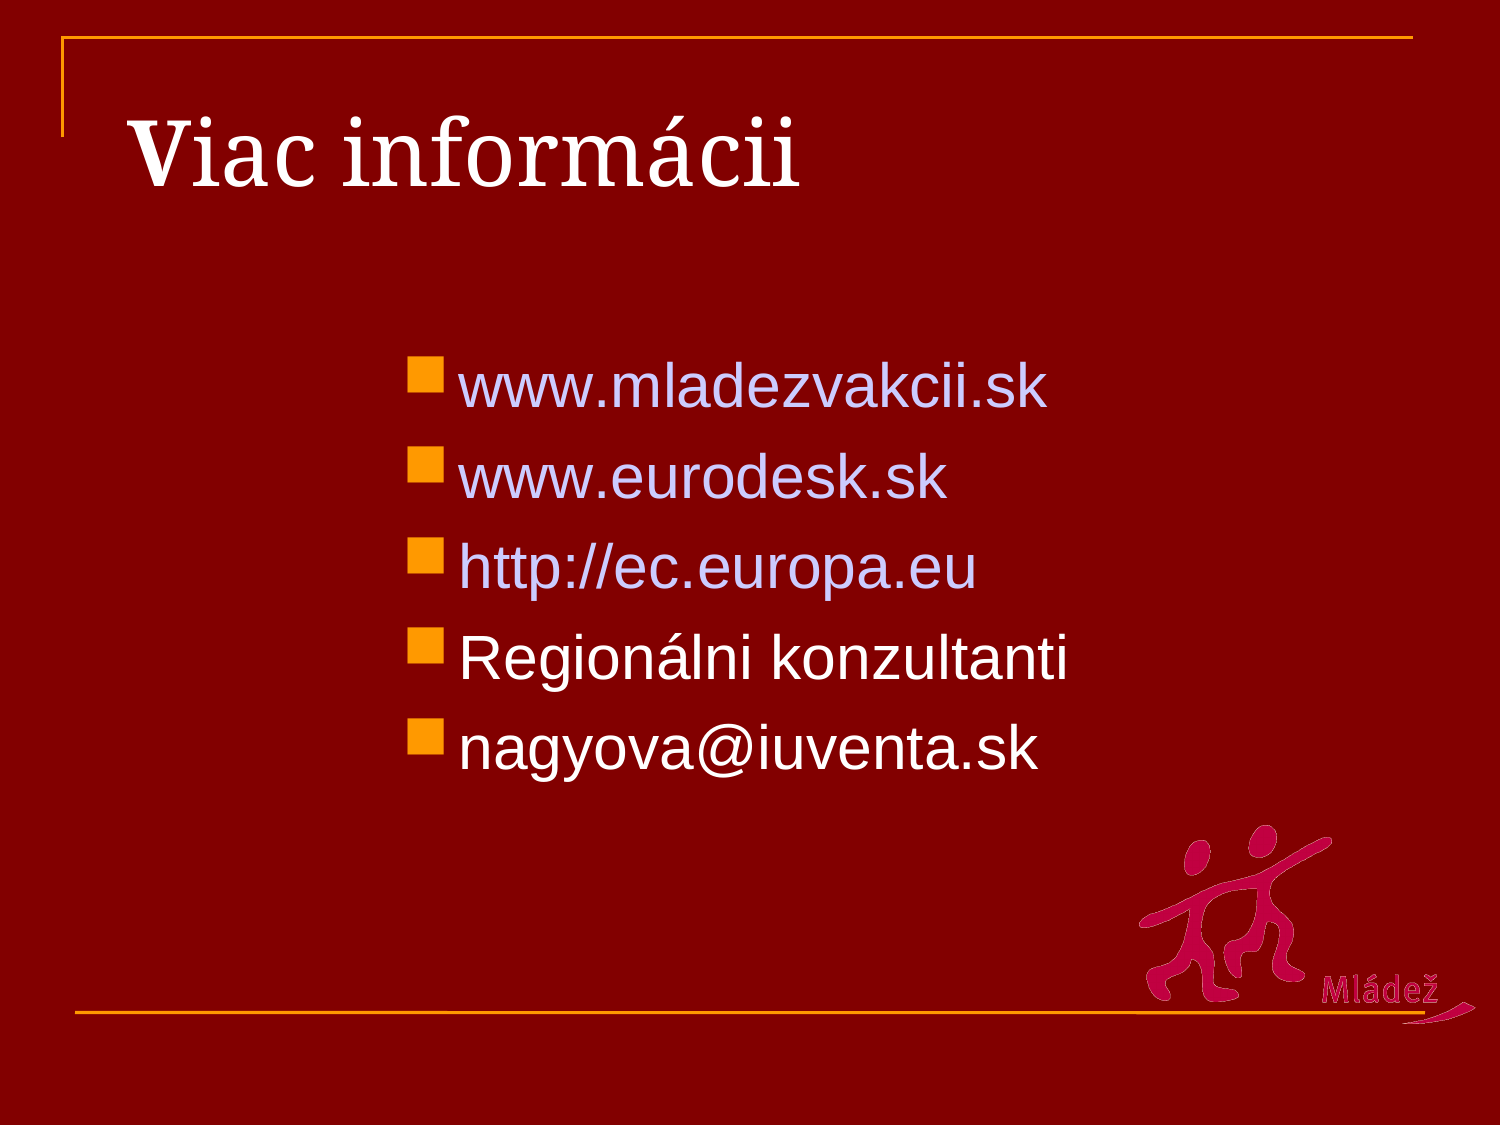

Viac informácii
www.mladezvakcii.sk
www.eurodesk.sk
http://ec.europa.eu
Regionálni konzultanti
nagyova@iuventa.sk